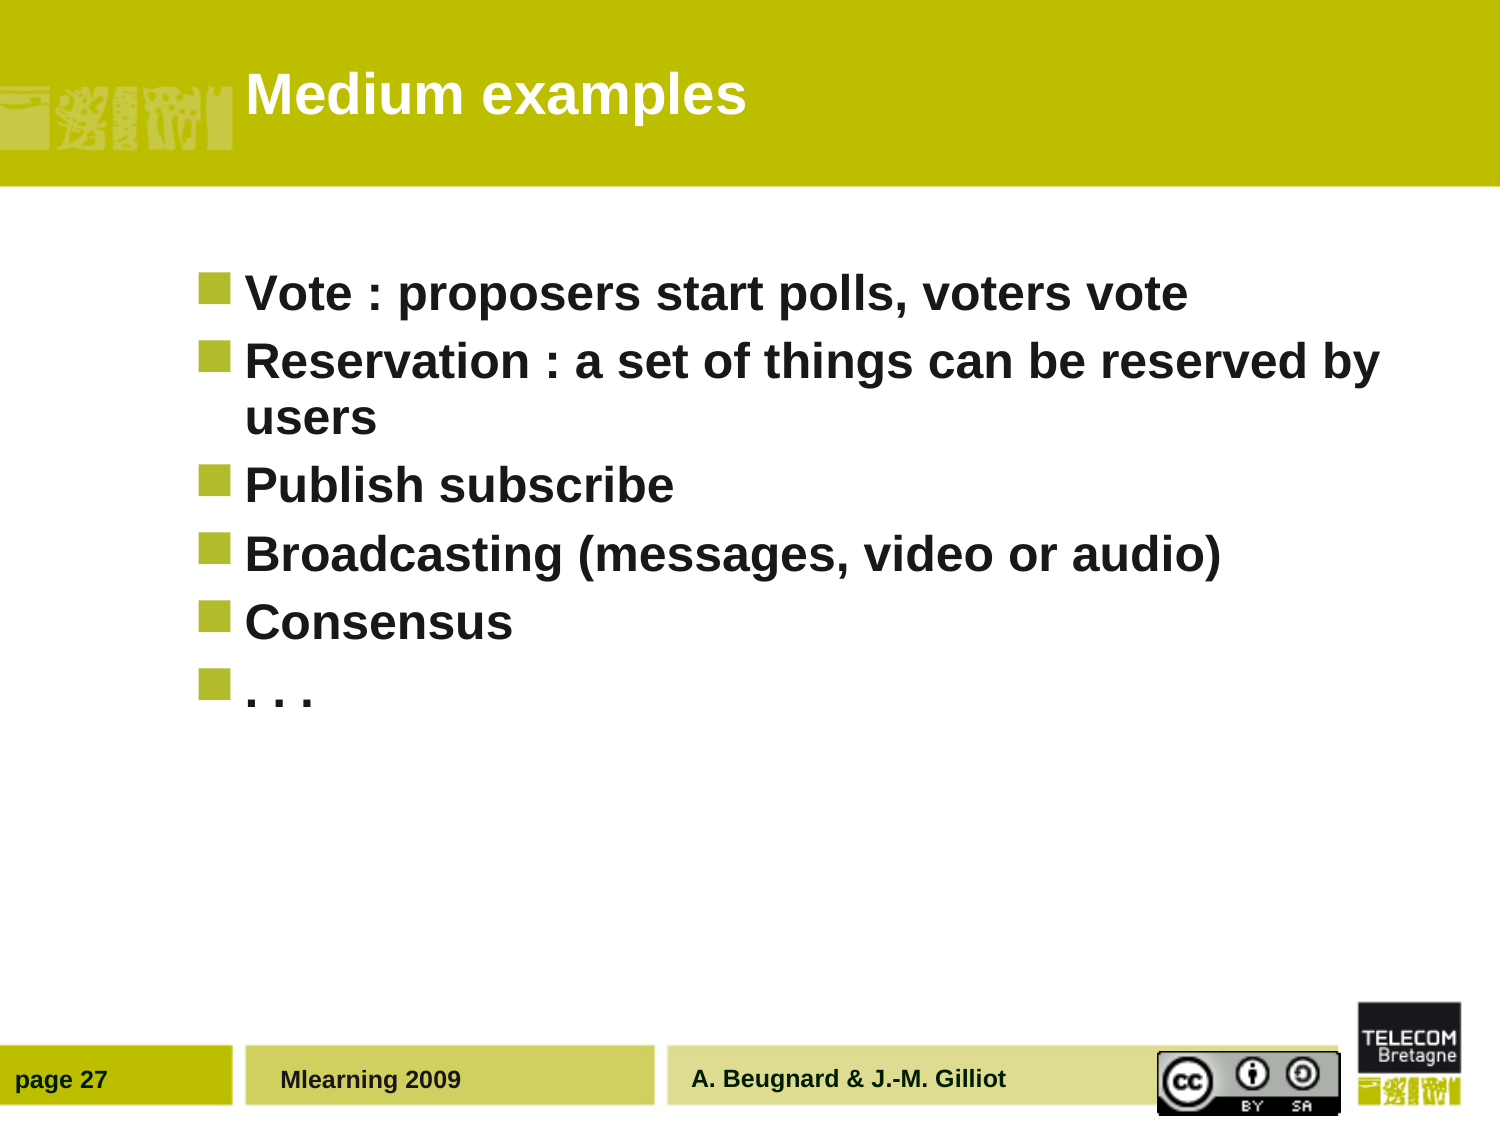

# Medium examples
Vote : proposers start polls, voters vote
Reservation : a set of things can be reserved by users
Publish subscribe
Broadcasting (messages, video or audio)
Consensus
. . .
27